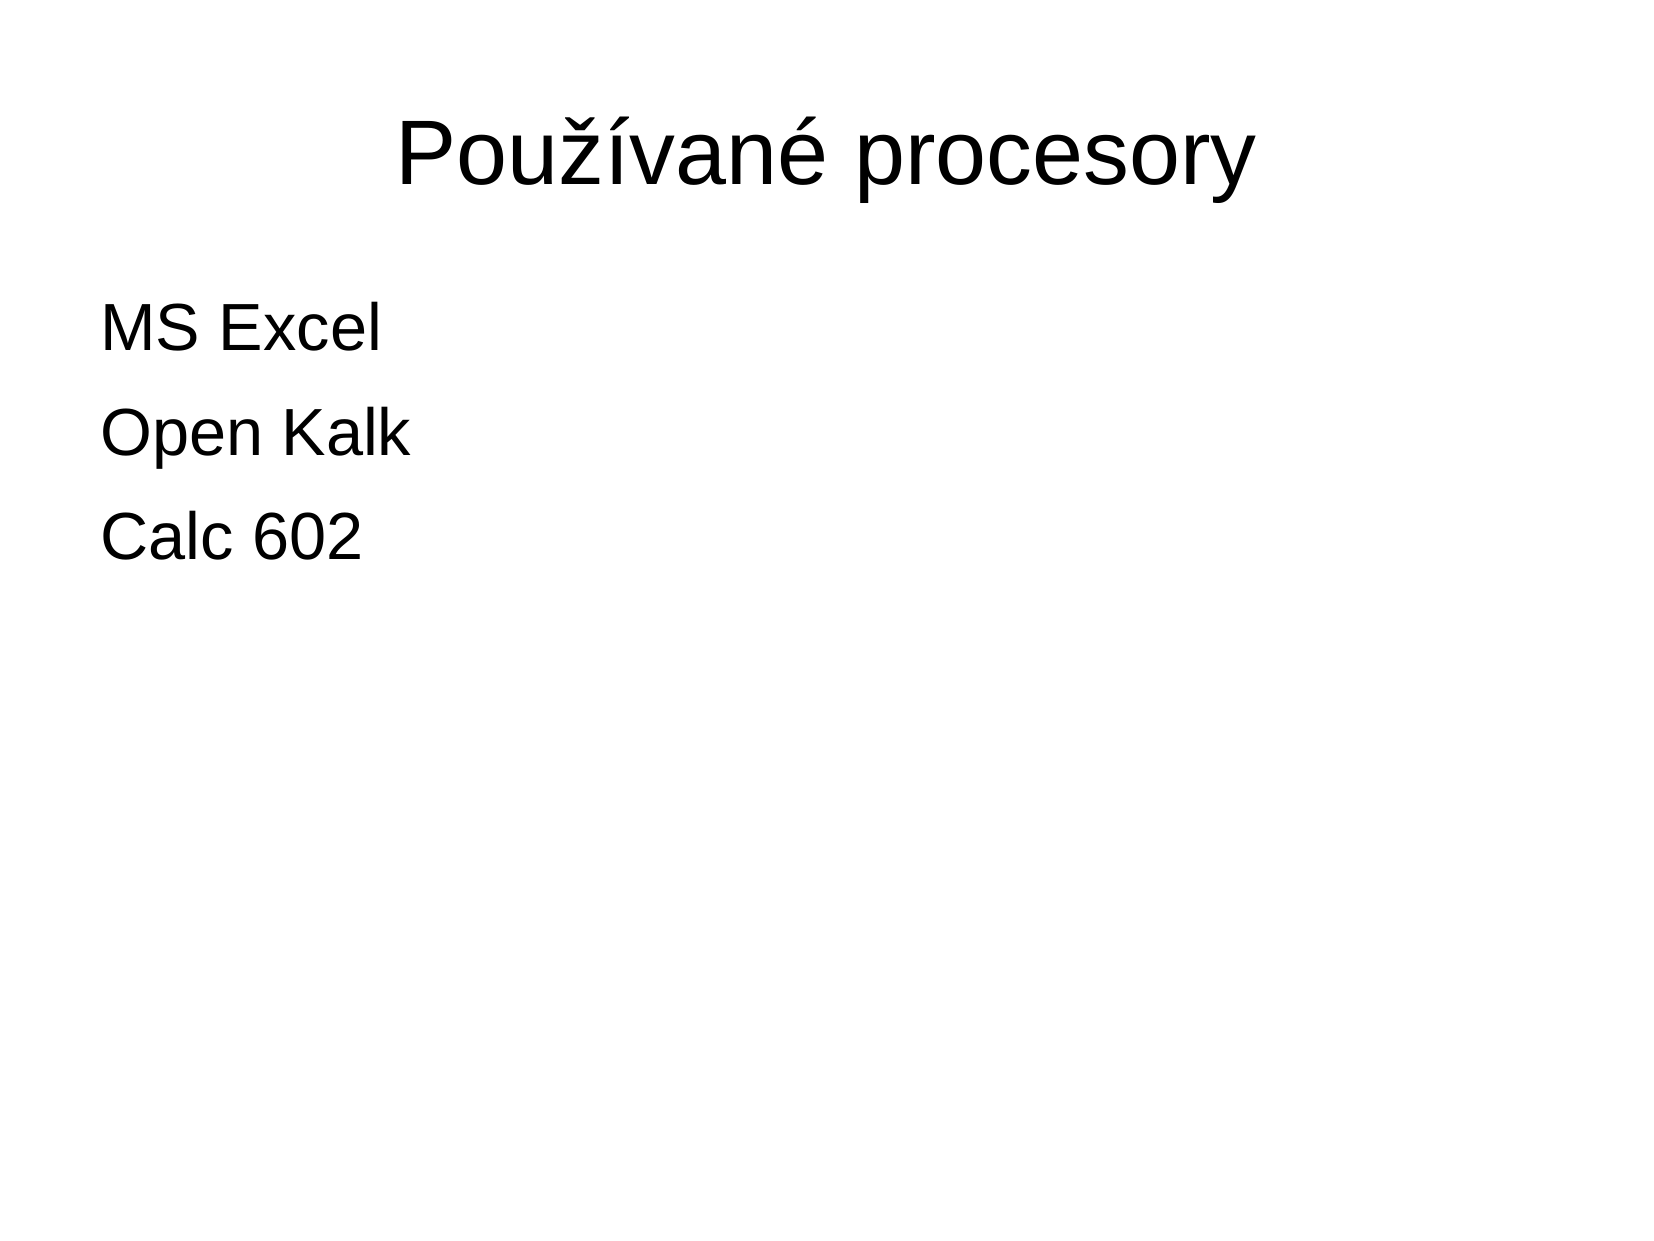

# Používané procesory
MS Excel
Open Kalk
Calc 602